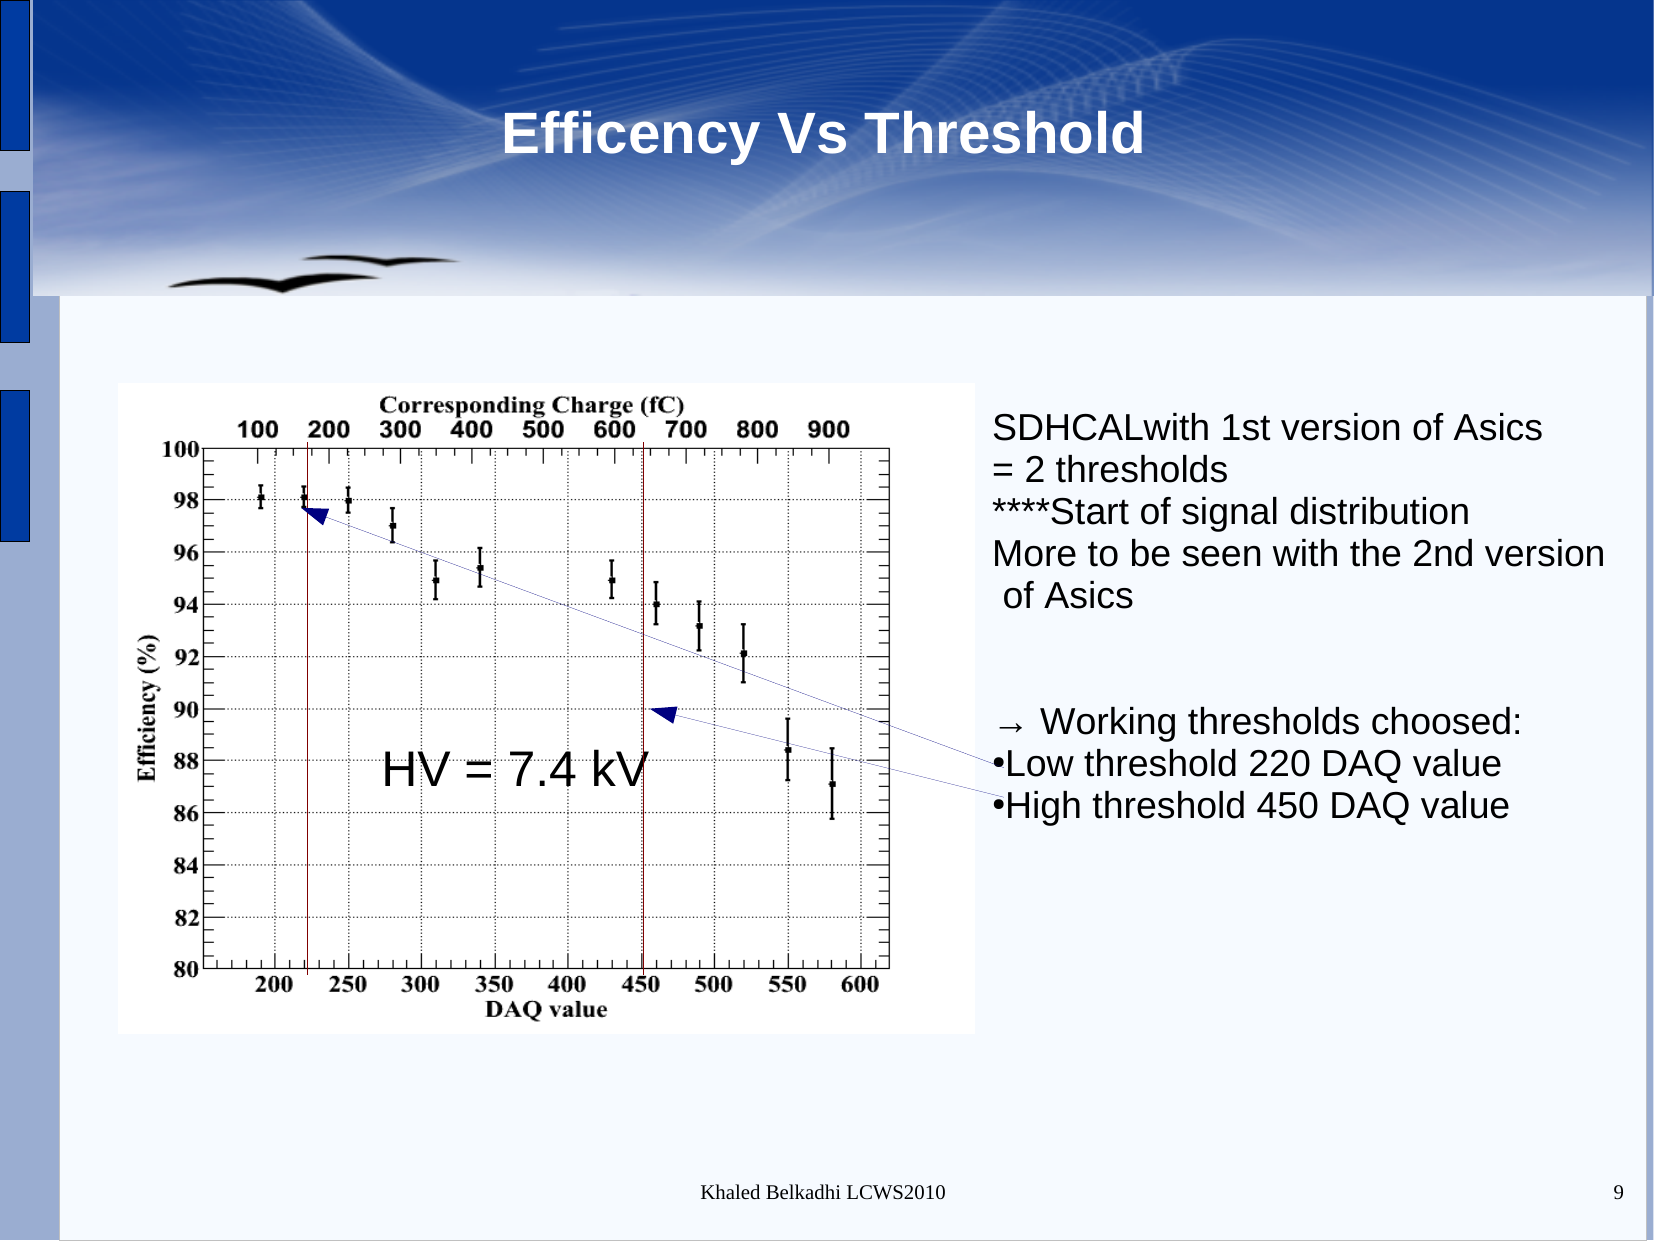

# Efficency Vs Threshold
SDHCALwith 1st version of Asics
= 2 thresholds
****Start of signal distribution
More to be seen with the 2nd version
 of Asics
→ Working thresholds choosed:
Low threshold 220 DAQ value
High threshold 450 DAQ value
HV = 7.4 kV
Khaled Belkadhi LCWS2010